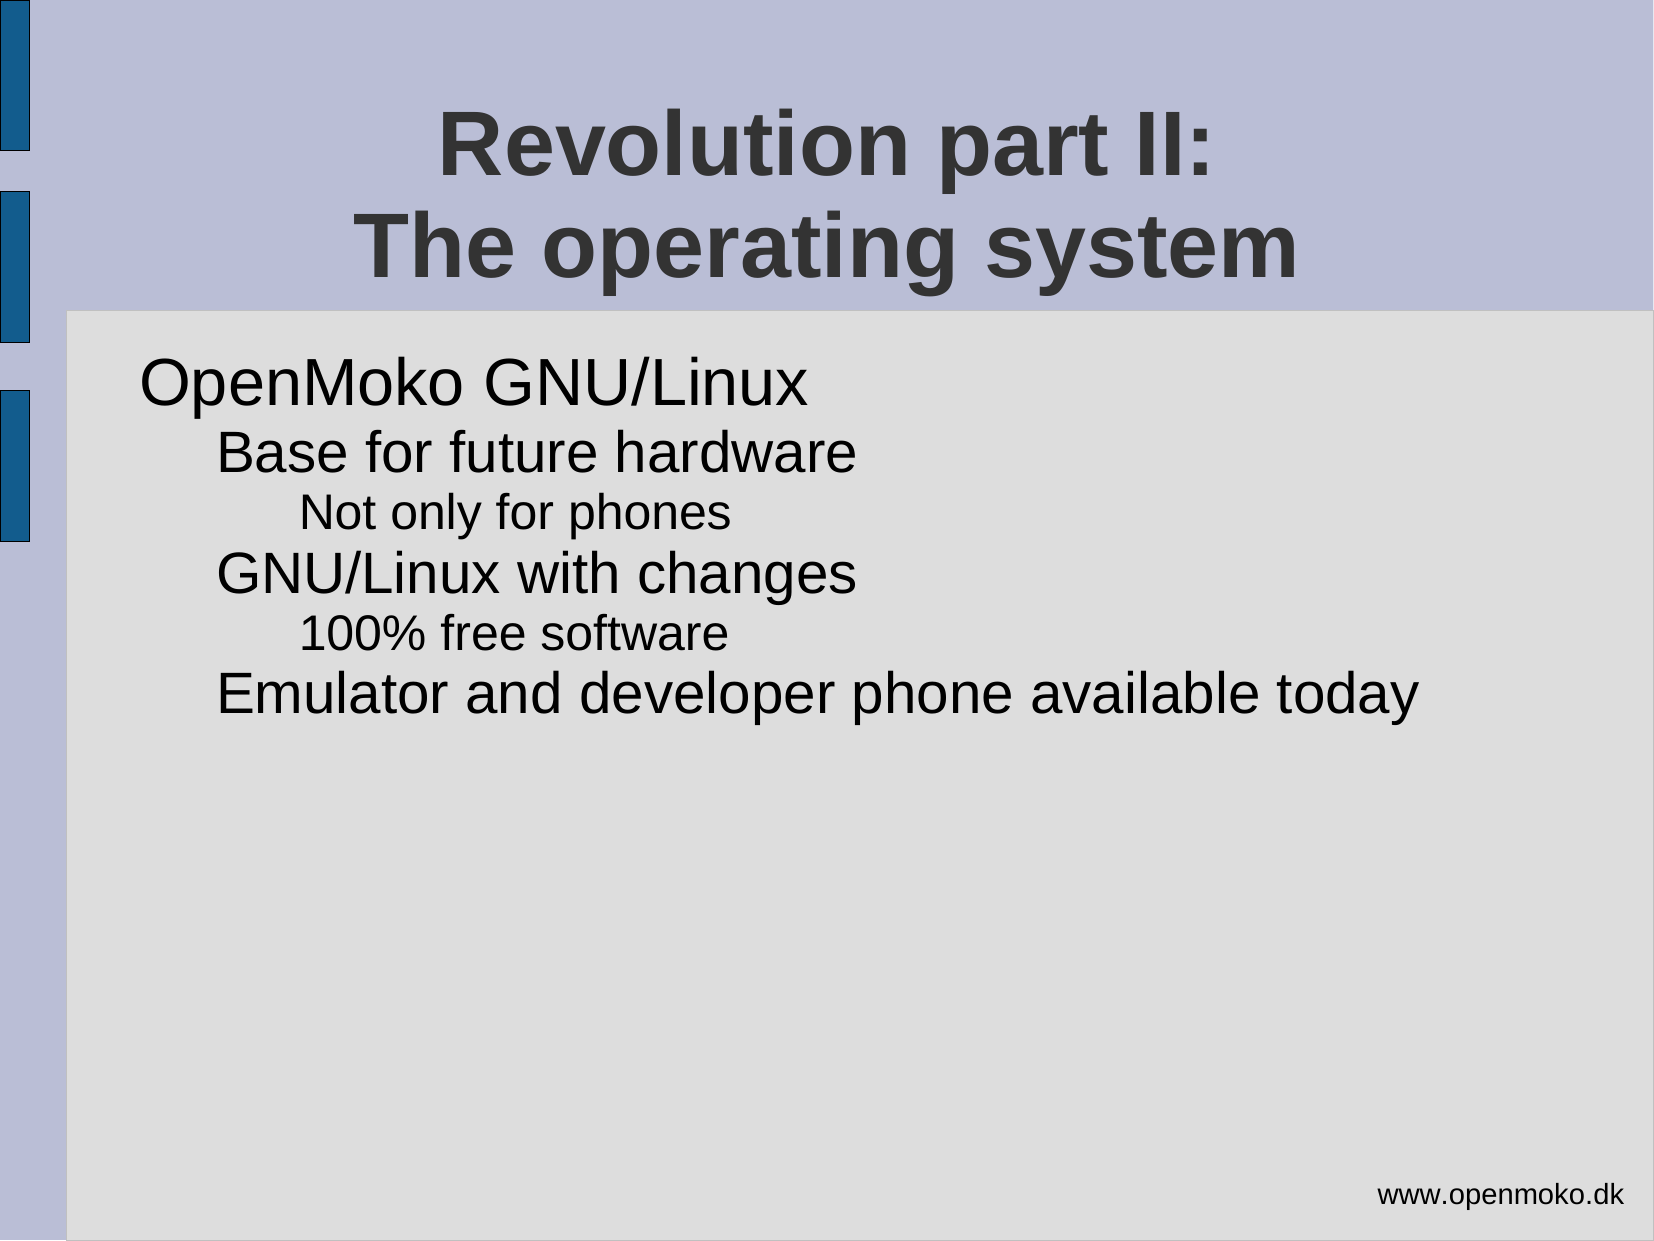

# Revolution part II: The operating system
OpenMoko GNU/Linux
Base for future hardware
Not only for phones
GNU/Linux with changes
100% free software
Emulator and developer phone available today